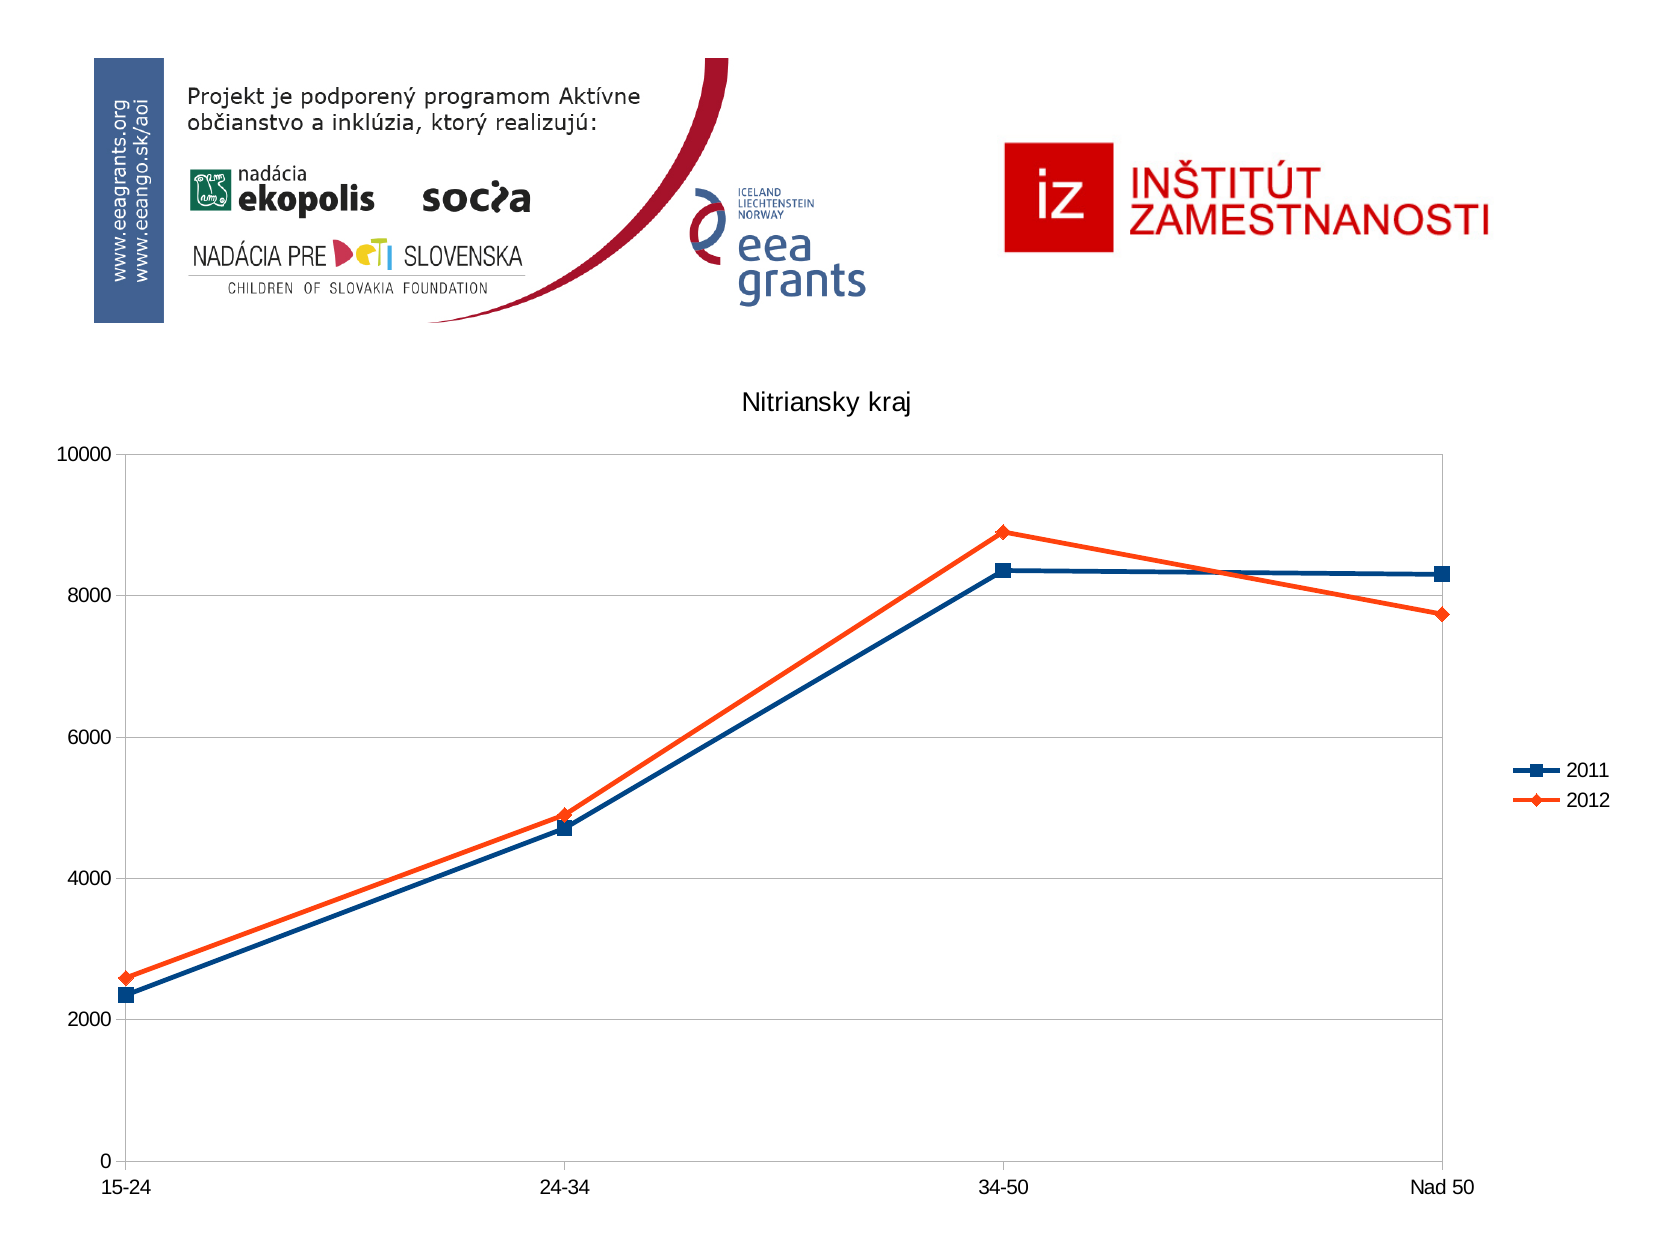

### Chart: Nitriansky kraj
| Category | 2011 | 2012 |
|---|---|---|
| 15-24 | 2348.0 | 2592.0 |
| 24-34 | 4709.0 | 4899.0 |
| 34-50 | 8358.0 | 8905.0 |
| Nad 50 | 8304.0 | 7741.0 |